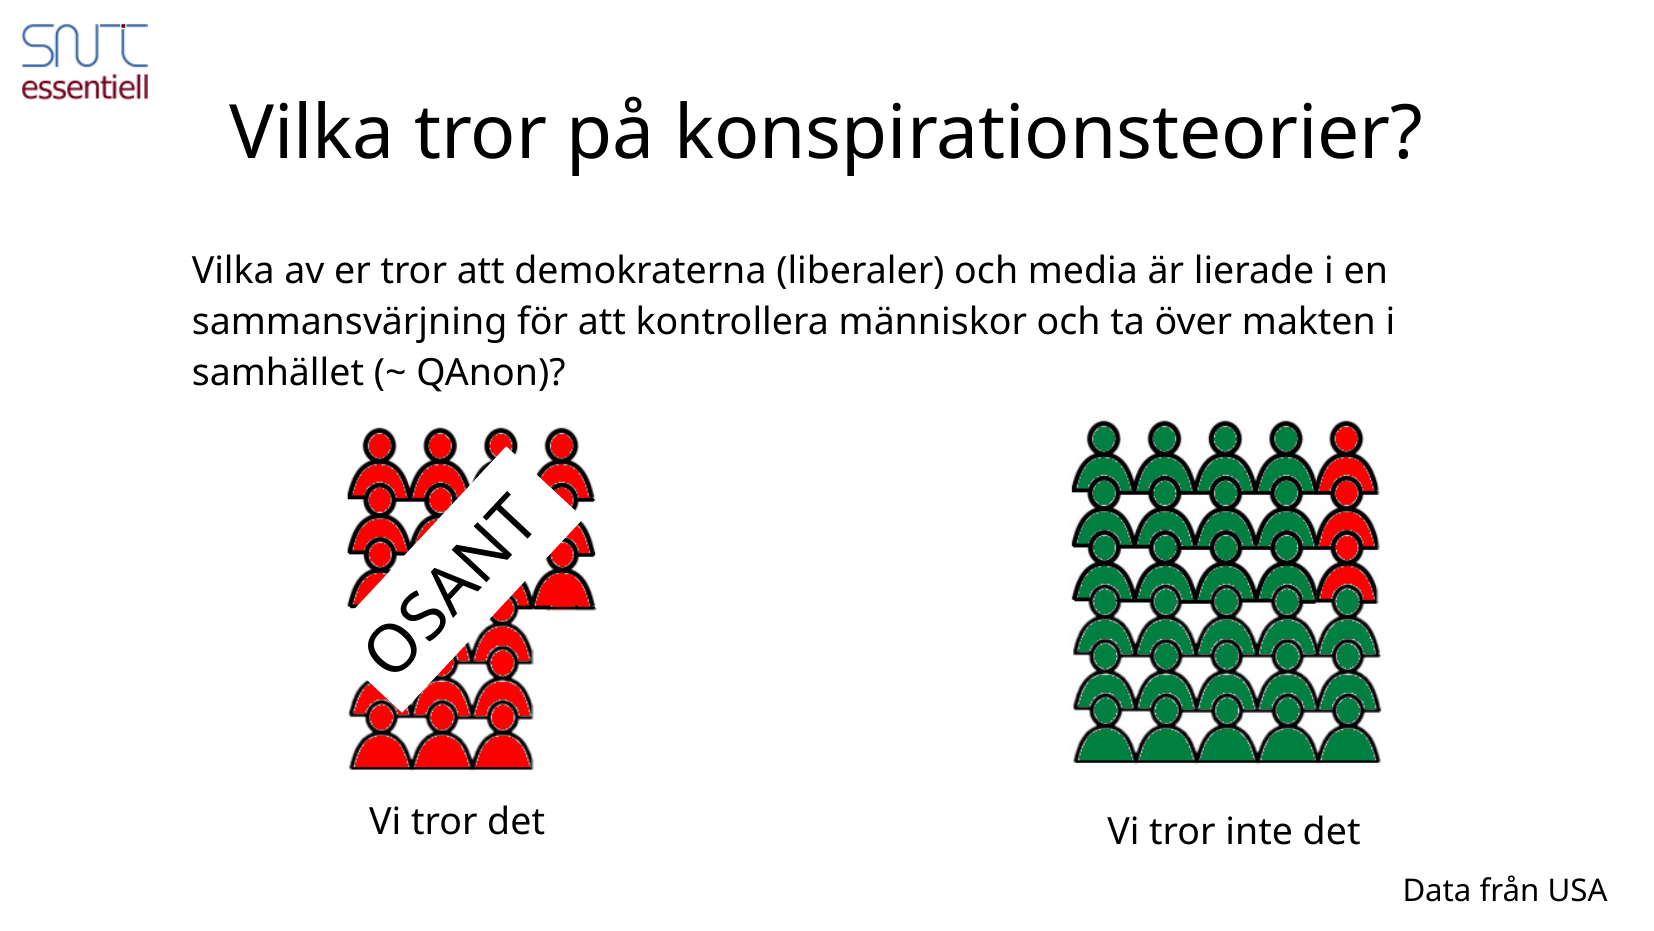

# Vilka tror på konspirationsteorier?
Vilka av er tror att demokraterna (liberaler) och media är lierade i en sammansvärjning för att kontrollera människor och ta över makten i samhället (~ QAnon)?
OSANT
Vi tror det
Vi tror inte det
Data från USA